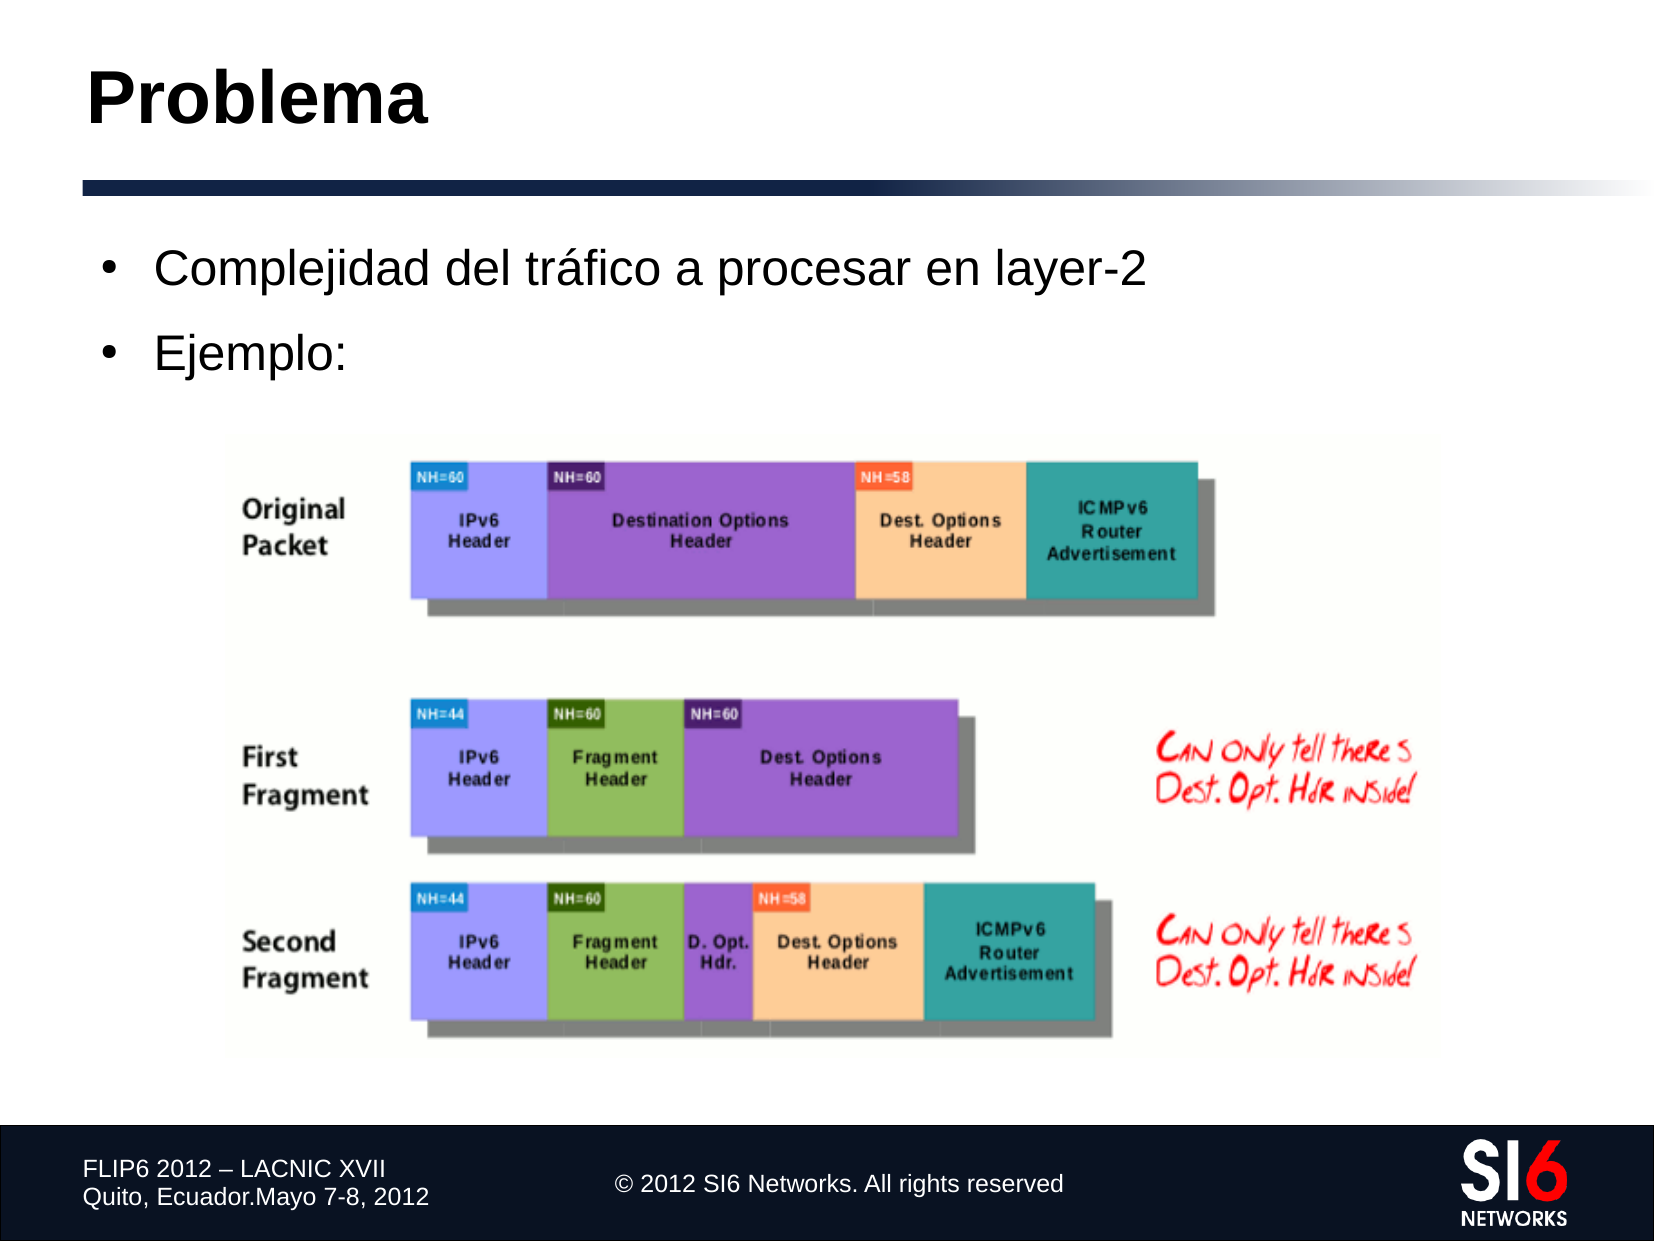

# Problema
Complejidad del tráfico a procesar en layer-2
Ejemplo: